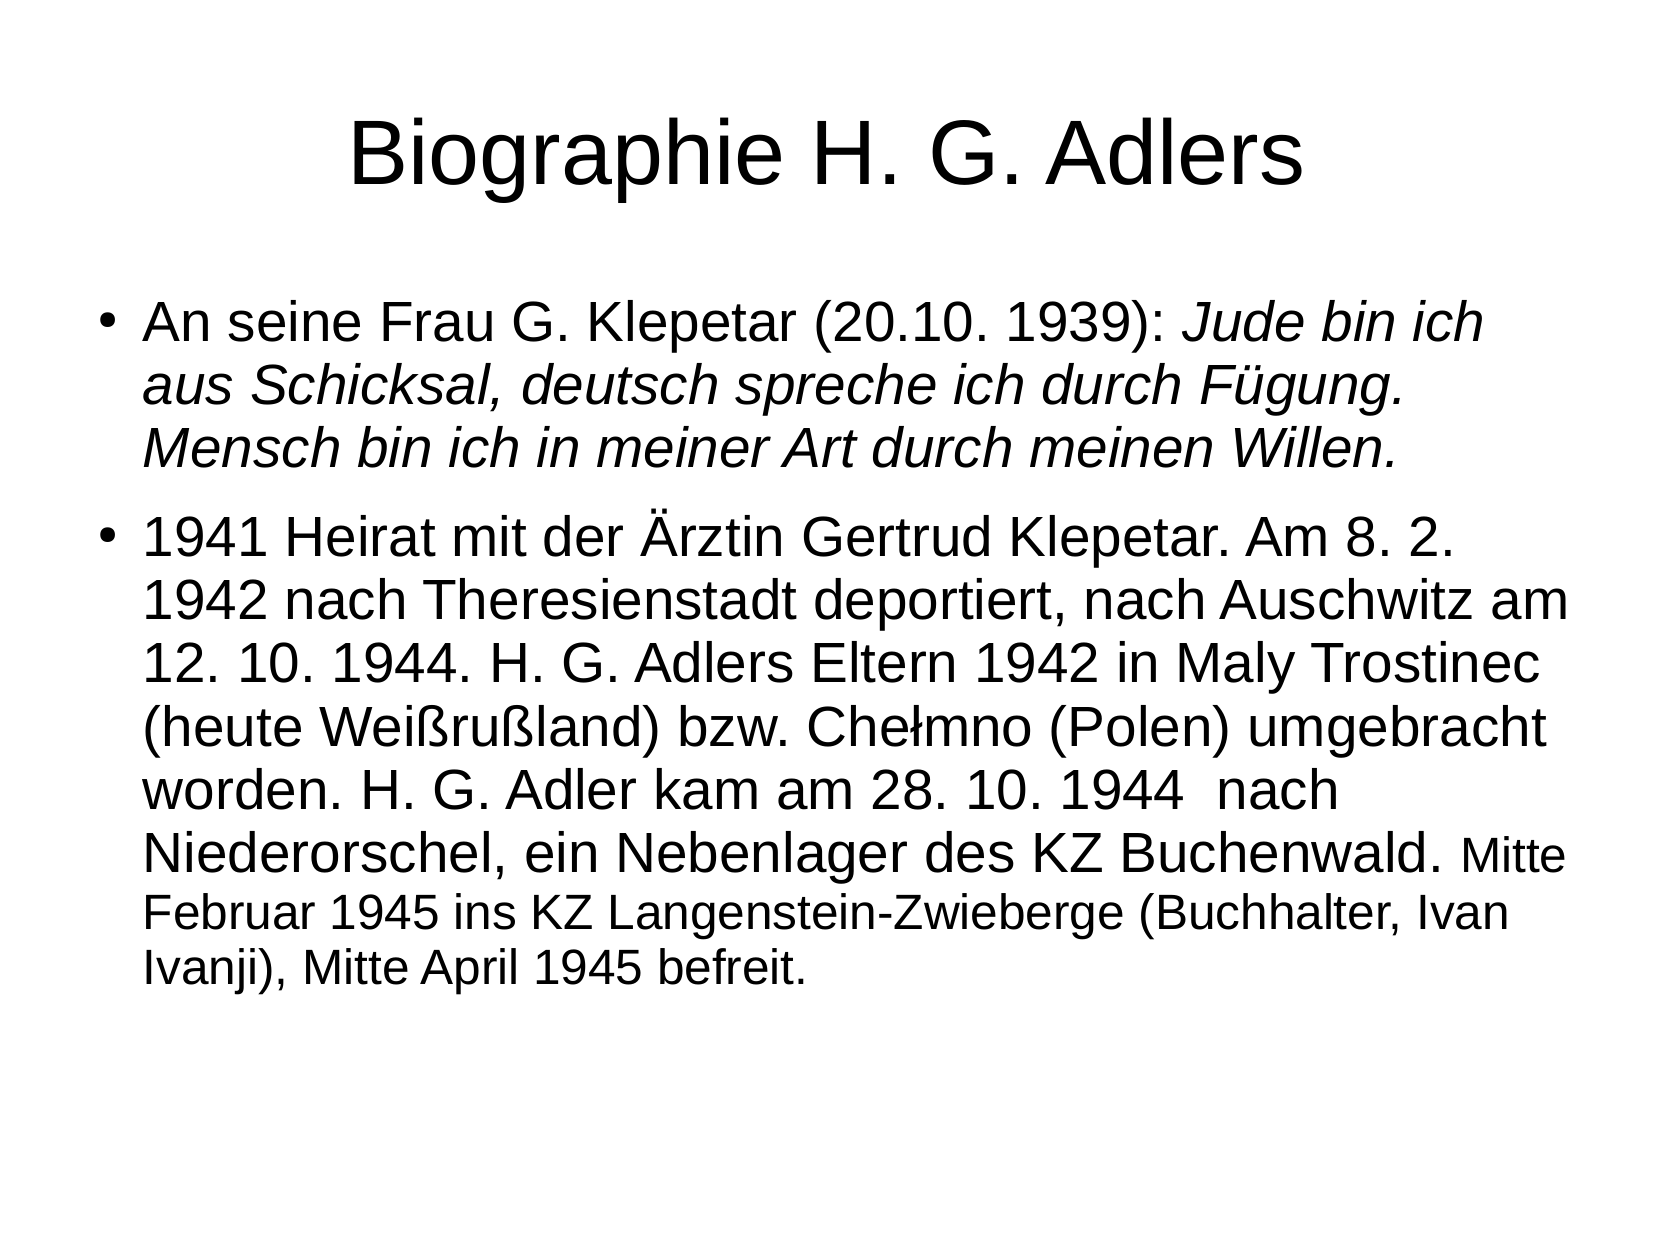

# Biographie H. G. Adlers
An seine Frau G. Klepetar (20.10. 1939): Jude bin ich aus Schicksal, deutsch spreche ich durch Fügung. Mensch bin ich in meiner Art durch meinen Willen.
1941 Heirat mit der Ärztin Gertrud Klepetar. Am 8. 2. 1942 nach Theresienstadt deportiert, nach Auschwitz am 12. 10. 1944. H. G. Adlers Eltern 1942 in Maly Trostinec (heute Weißrußland) bzw. Chełmno (Polen) umgebracht worden. H. G. Adler kam am 28. 10. 1944 nach Niederorschel, ein Nebenlager des KZ Buchenwald. Mitte Februar 1945 ins KZ Langenstein-Zwieberge (Buchhalter, Ivan Ivanji), Mitte April 1945 befreit.